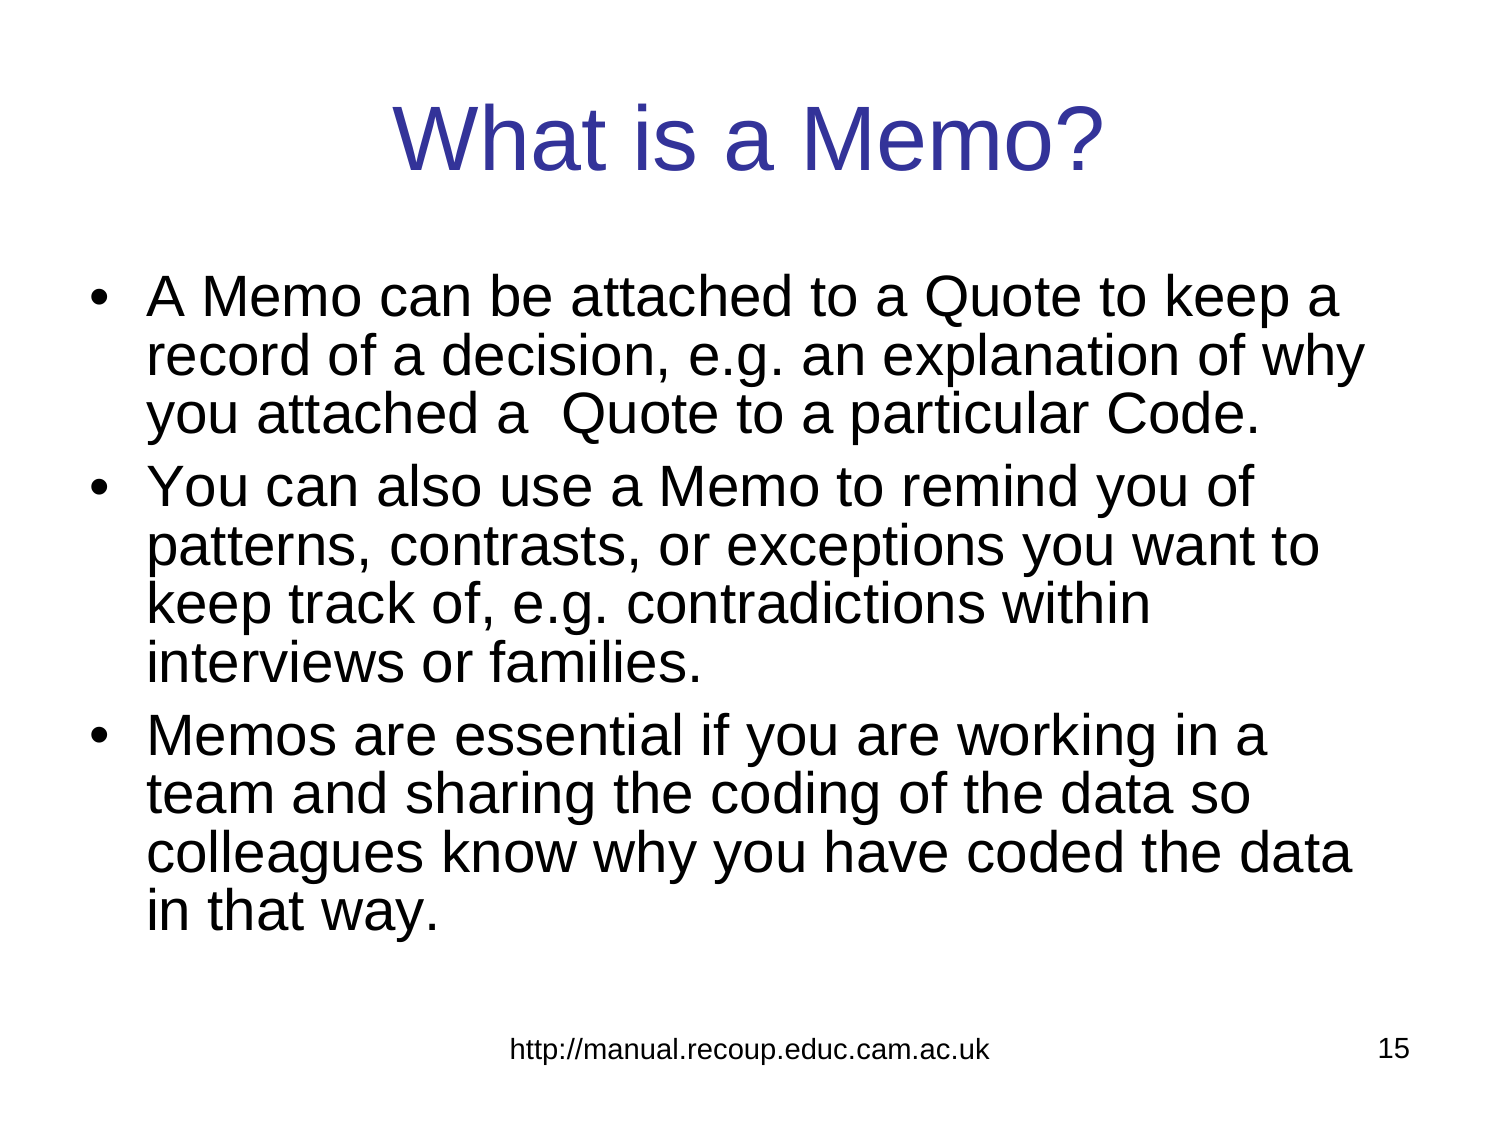

# What is a Memo?
A Memo can be attached to a Quote to keep a record of a decision, e.g. an explanation of why you attached a Quote to a particular Code.
You can also use a Memo to remind you of patterns, contrasts, or exceptions you want to keep track of, e.g. contradictions within interviews or families.
Memos are essential if you are working in a team and sharing the coding of the data so colleagues know why you have coded the data in that way.
15
http://manual.recoup.educ.cam.ac.uk